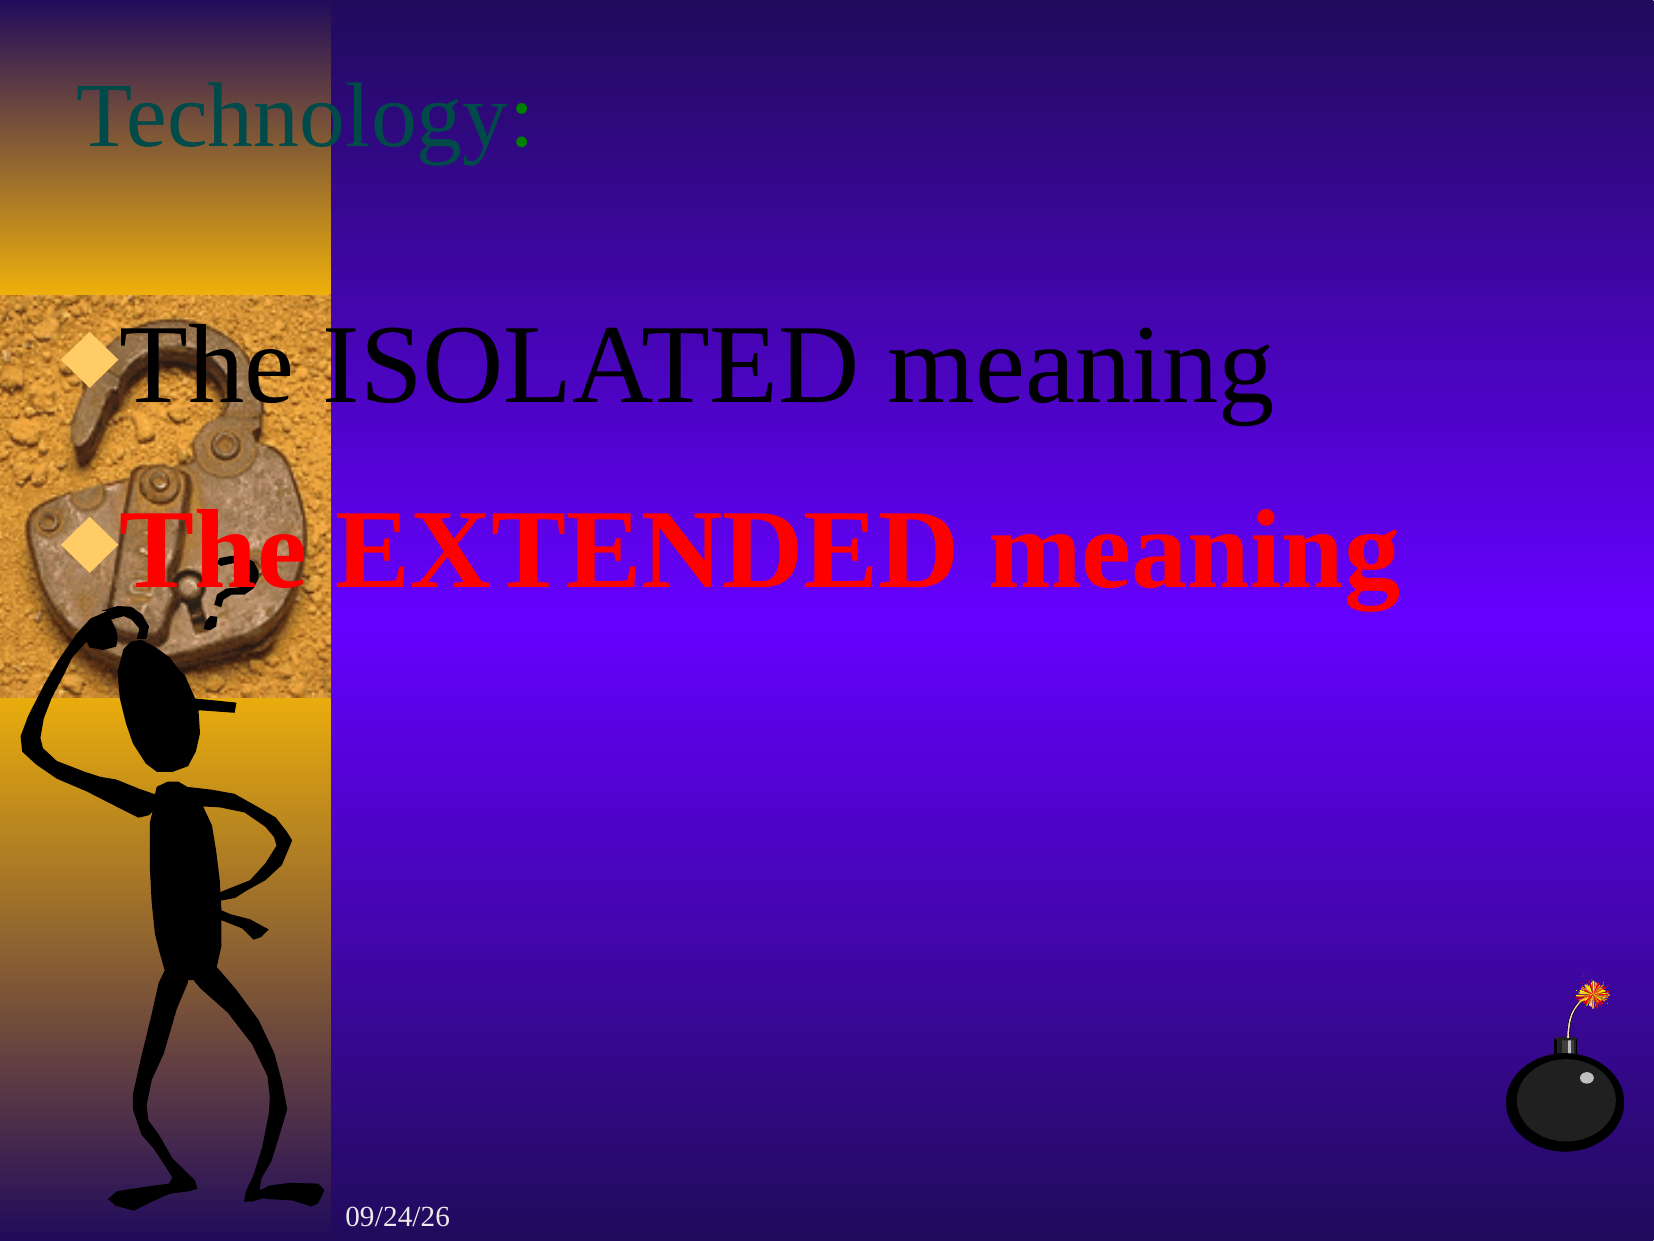

# Technology:
The ISOLATED meaning
The EXTENDED meaning